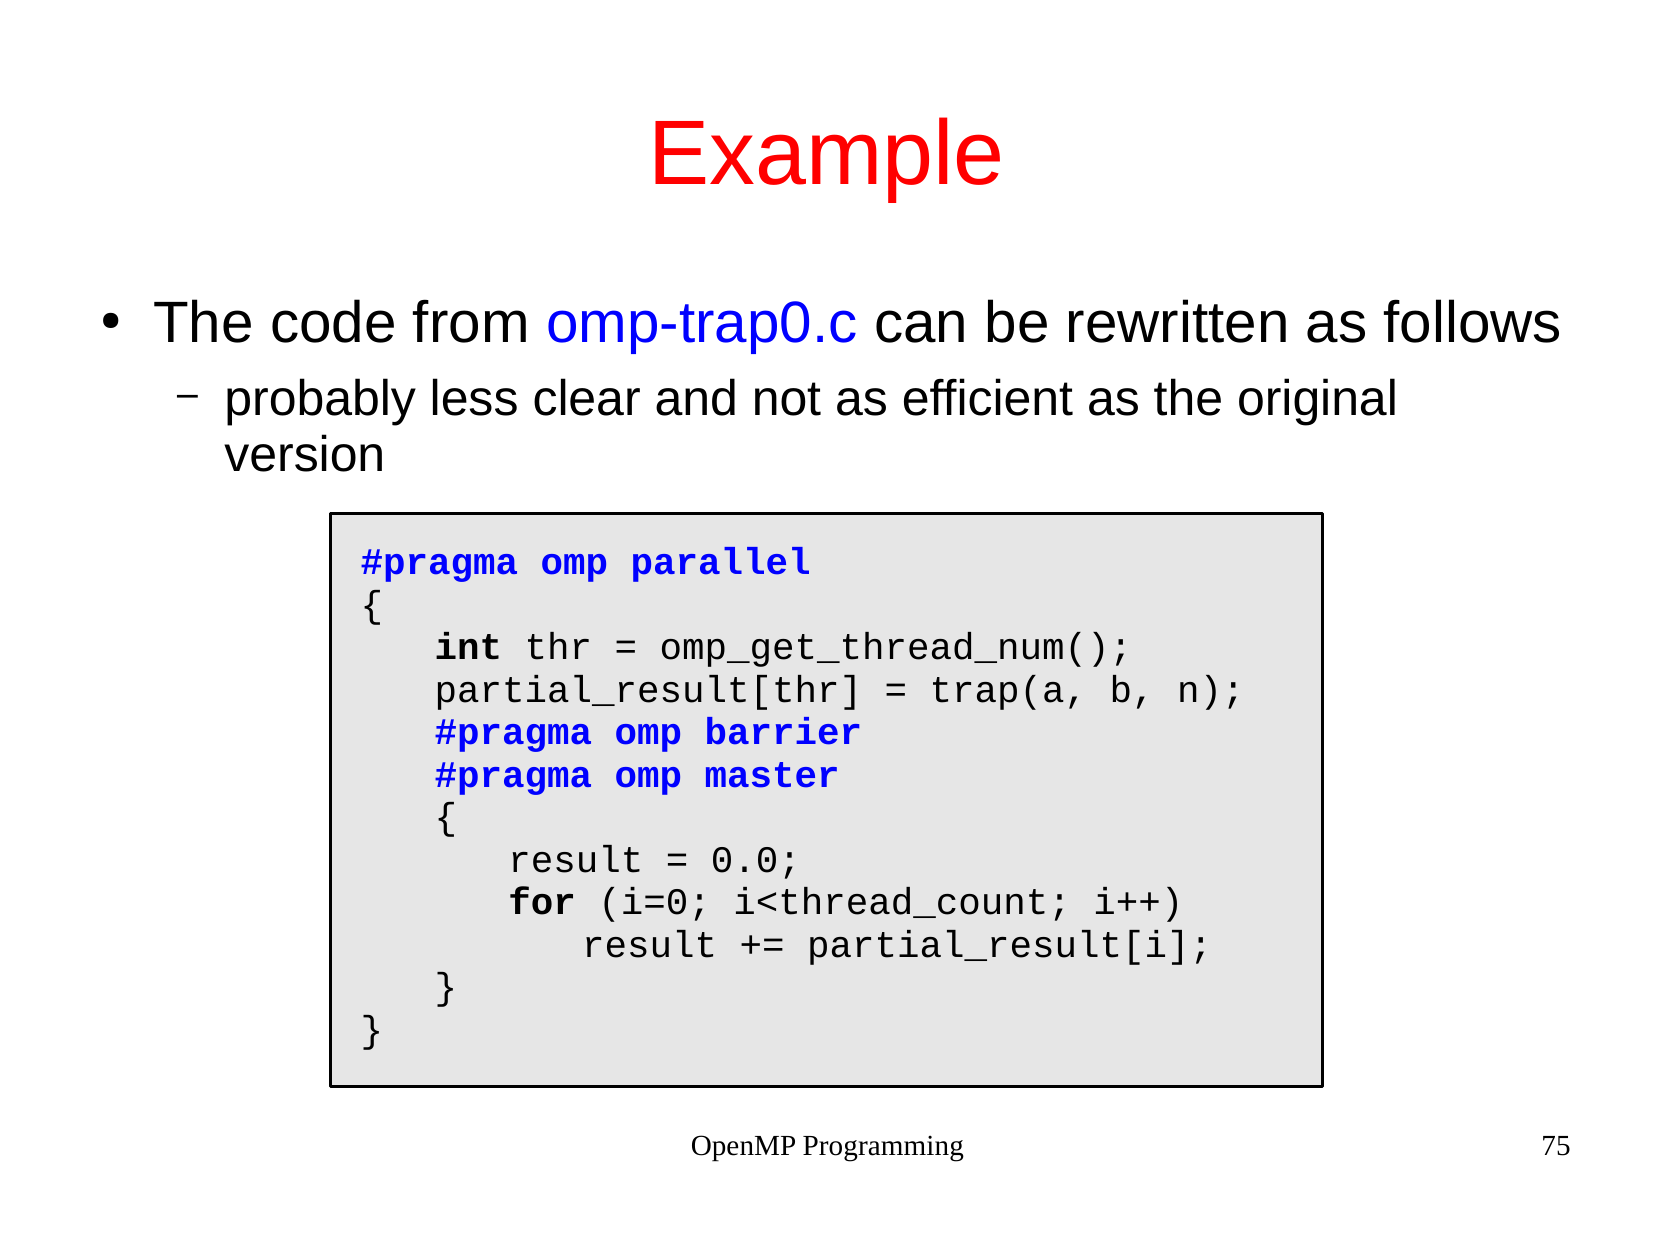

# Example
The code from omp-trap0.c can be rewritten as follows
probably less clear and not as efficient as the original version
#pragma omp parallel
{
	int thr = omp_get_thread_num();
	partial_result[thr] = trap(a, b, n);
	#pragma omp barrier
	#pragma omp master
	{
		result = 0.0;
		for (i=0; i<thread_count; i++)
			result += partial_result[i];
	}
}
OpenMP Programming
75